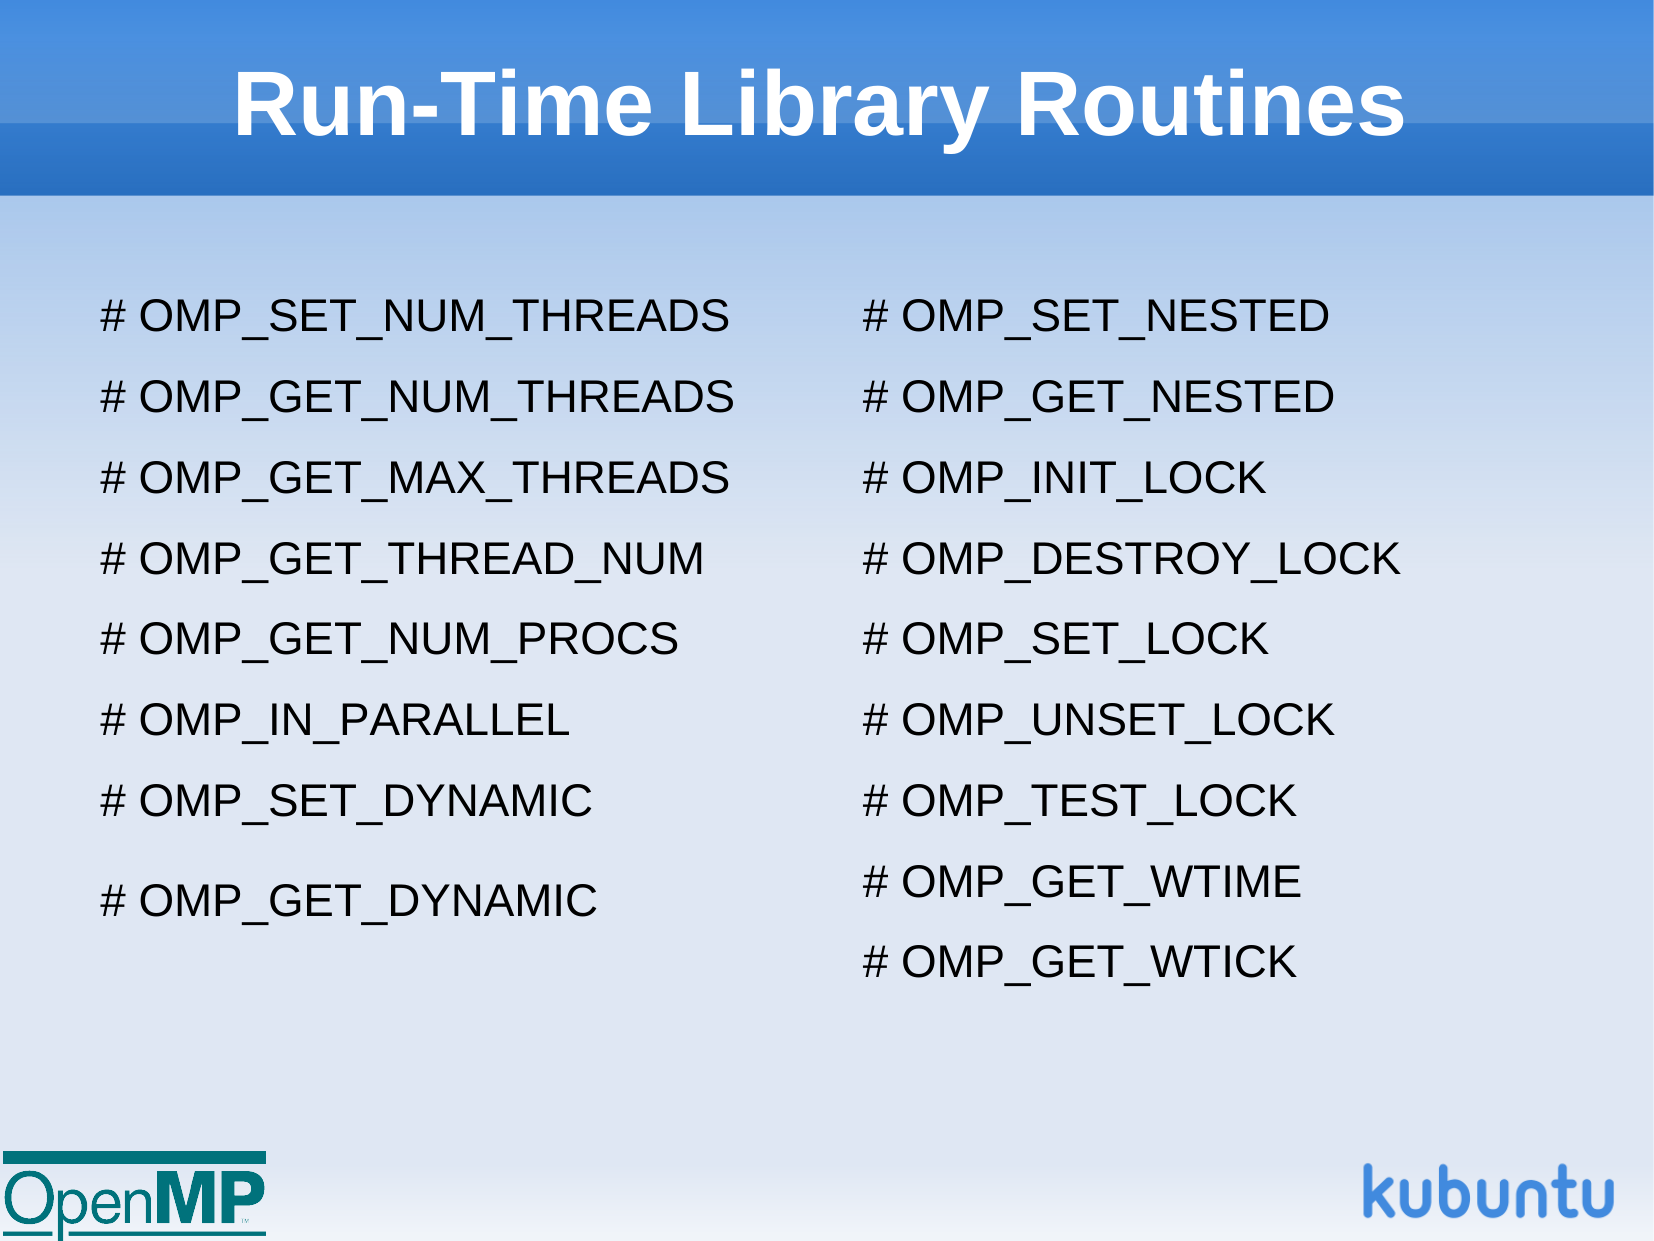

# Run-Time Library Routines
# OMP_SET_NUM_THREADS
# OMP_GET_NUM_THREADS
# OMP_GET_MAX_THREADS
# OMP_GET_THREAD_NUM
# OMP_GET_NUM_PROCS
# OMP_IN_PARALLEL
# OMP_SET_DYNAMIC
# OMP_GET_DYNAMIC
# OMP_SET_NESTED
# OMP_GET_NESTED
# OMP_INIT_LOCK
# OMP_DESTROY_LOCK
# OMP_SET_LOCK
# OMP_UNSET_LOCK
# OMP_TEST_LOCK
# OMP_GET_WTIME
# OMP_GET_WTICK